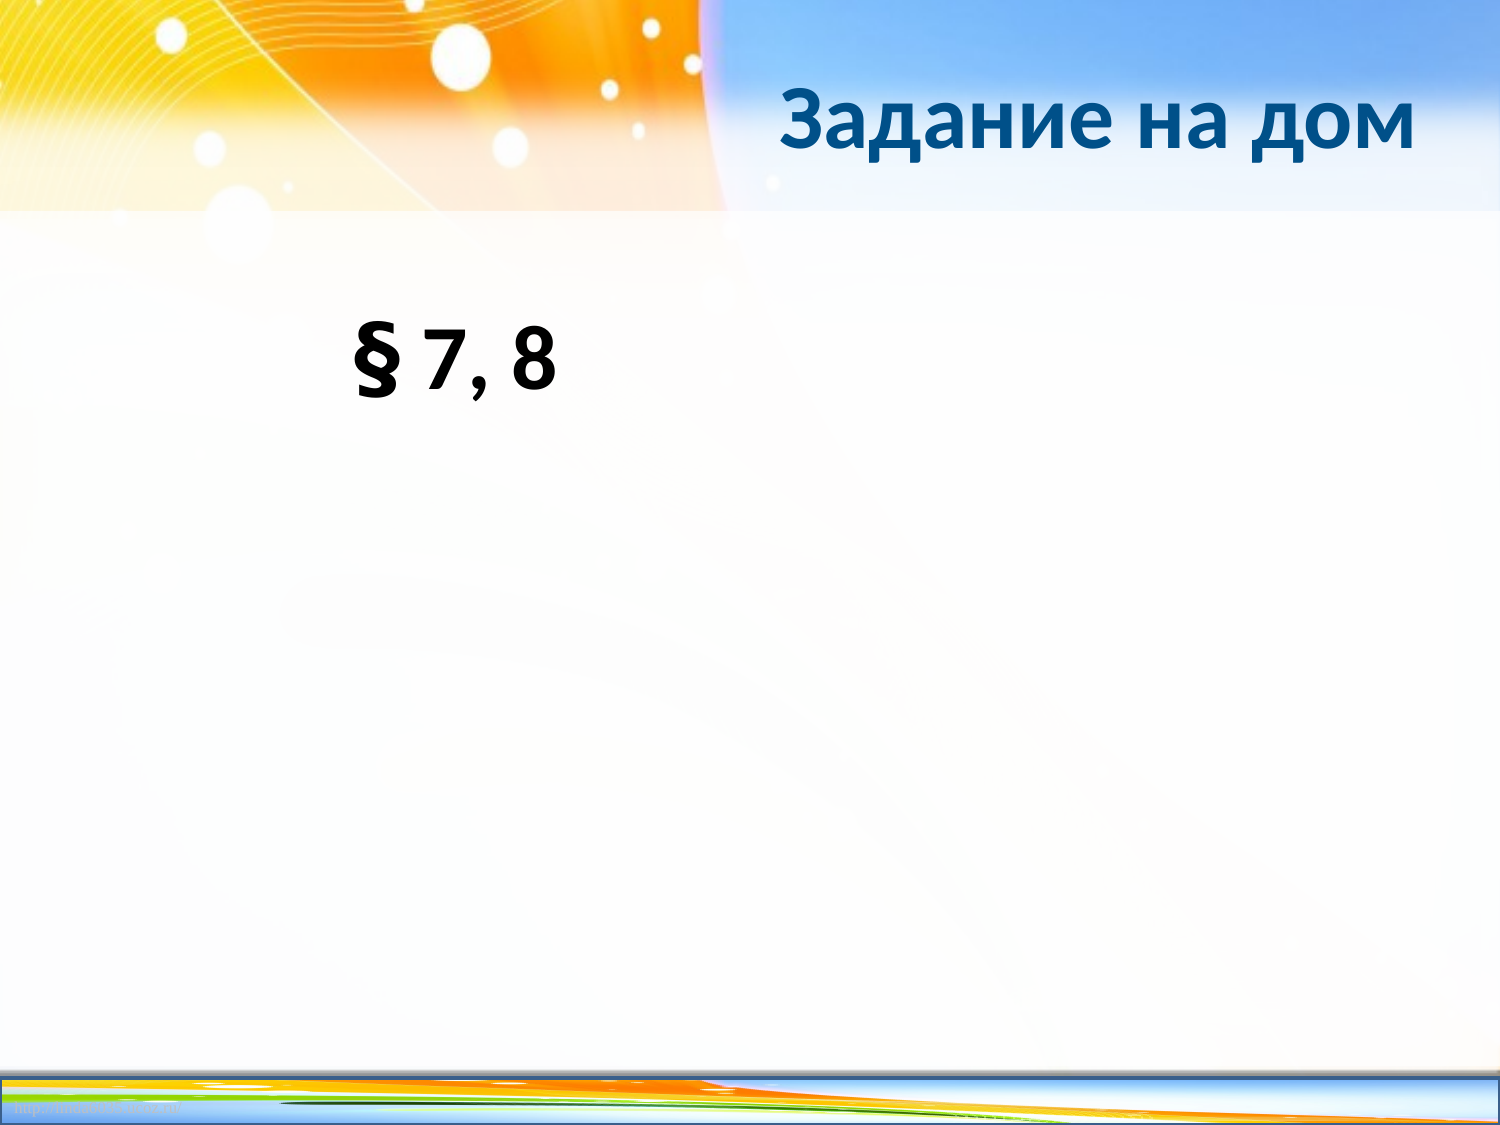

# Задание на дом
§ 7, 8